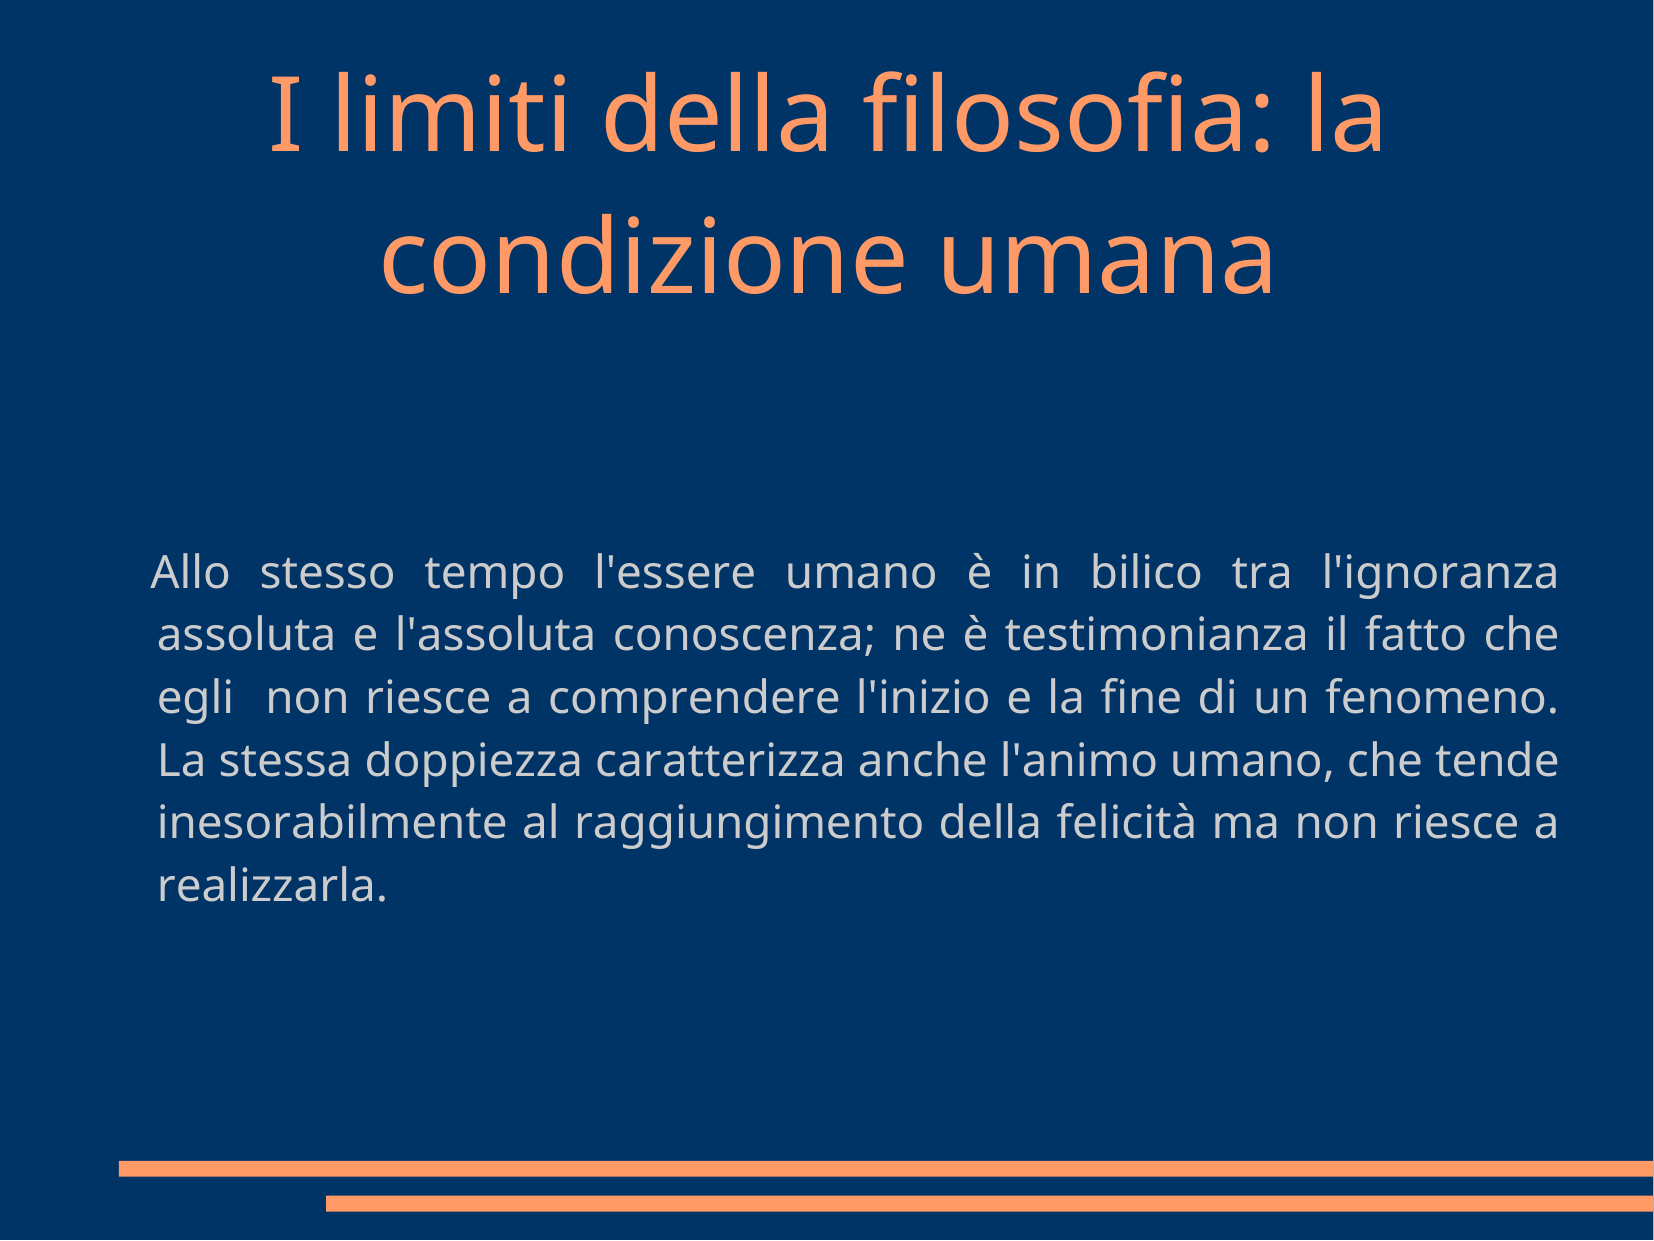

# I limiti della filosofia: la condizione umana
 Allo stesso tempo l'essere umano è in bilico tra l'ignoranza assoluta e l'assoluta conoscenza; ne è testimonianza il fatto che egli non riesce a comprendere l'inizio e la fine di un fenomeno. La stessa doppiezza caratterizza anche l'animo umano, che tende inesorabilmente al raggiungimento della felicità ma non riesce a realizzarla.